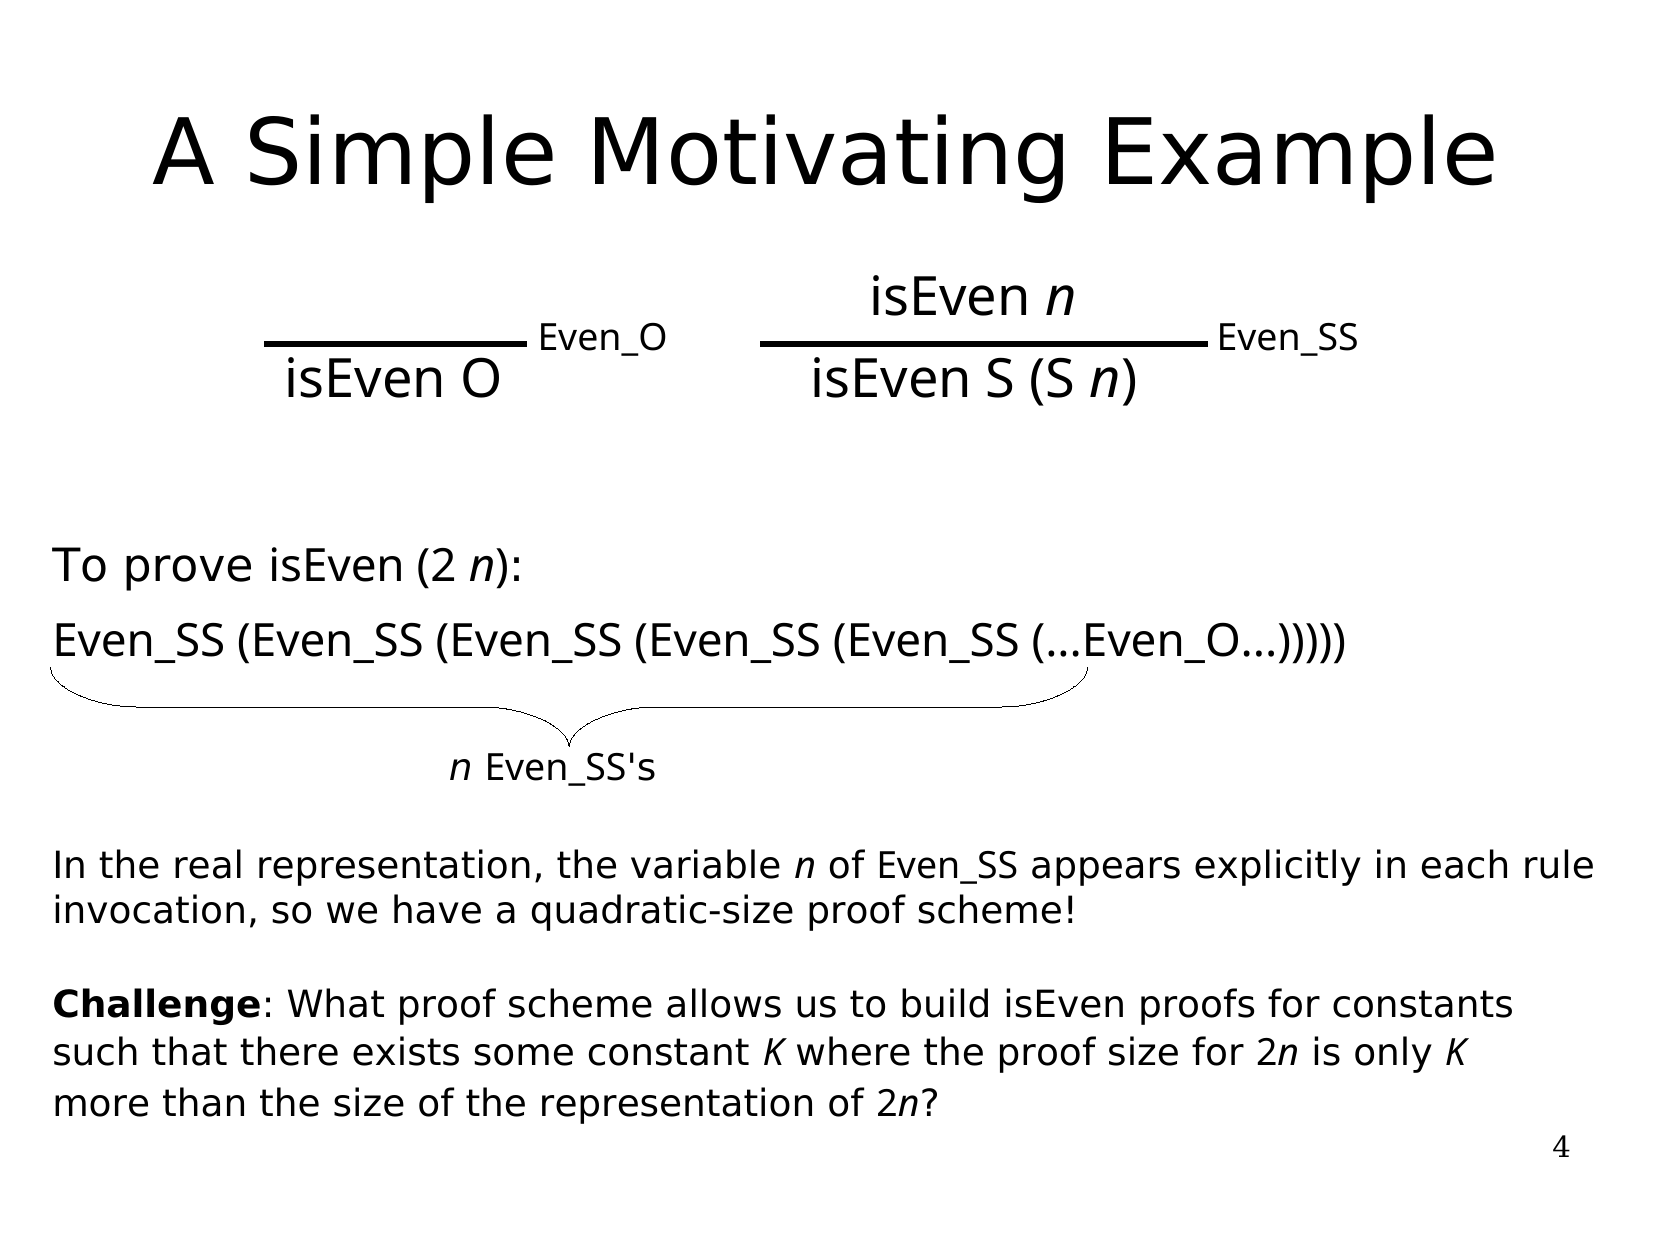

# A Simple Motivating Example
isEven n
Even_SS
isEven S (S n)
Even_O
isEven O
To prove isEven (2 n):
Even_SS (Even_SS (Even_SS (Even_SS (Even_SS (...Even_O...)))))
n Even_SS's
In the real representation, the variable n of Even_SS appears explicitly in each rule invocation, so we have a quadratic-size proof scheme!
Challenge: What proof scheme allows us to build isEven proofs for constants such that there exists some constant K where the proof size for 2n is only K more than the size of the representation of 2n?
4